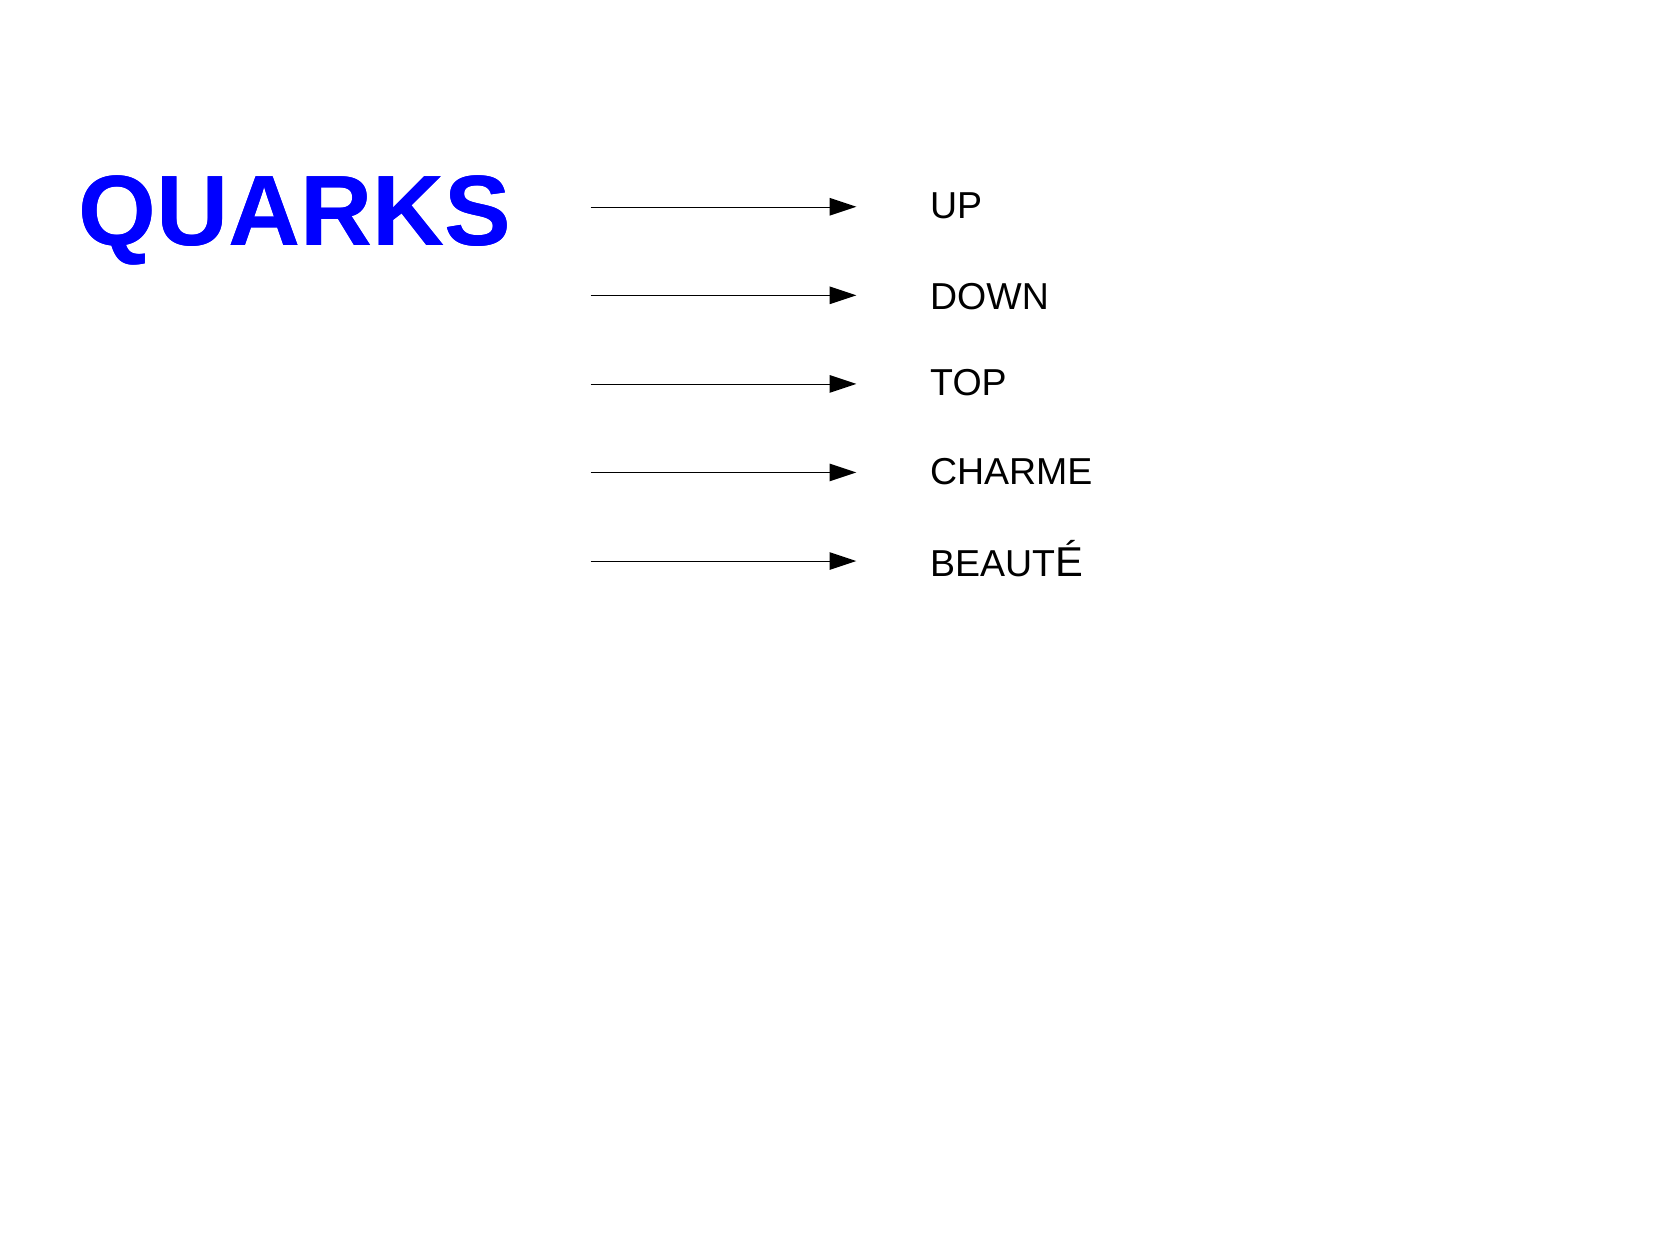

QUARKS
QUARKS
UP
DOWN
TOP
CHARME
BEAUTÉ